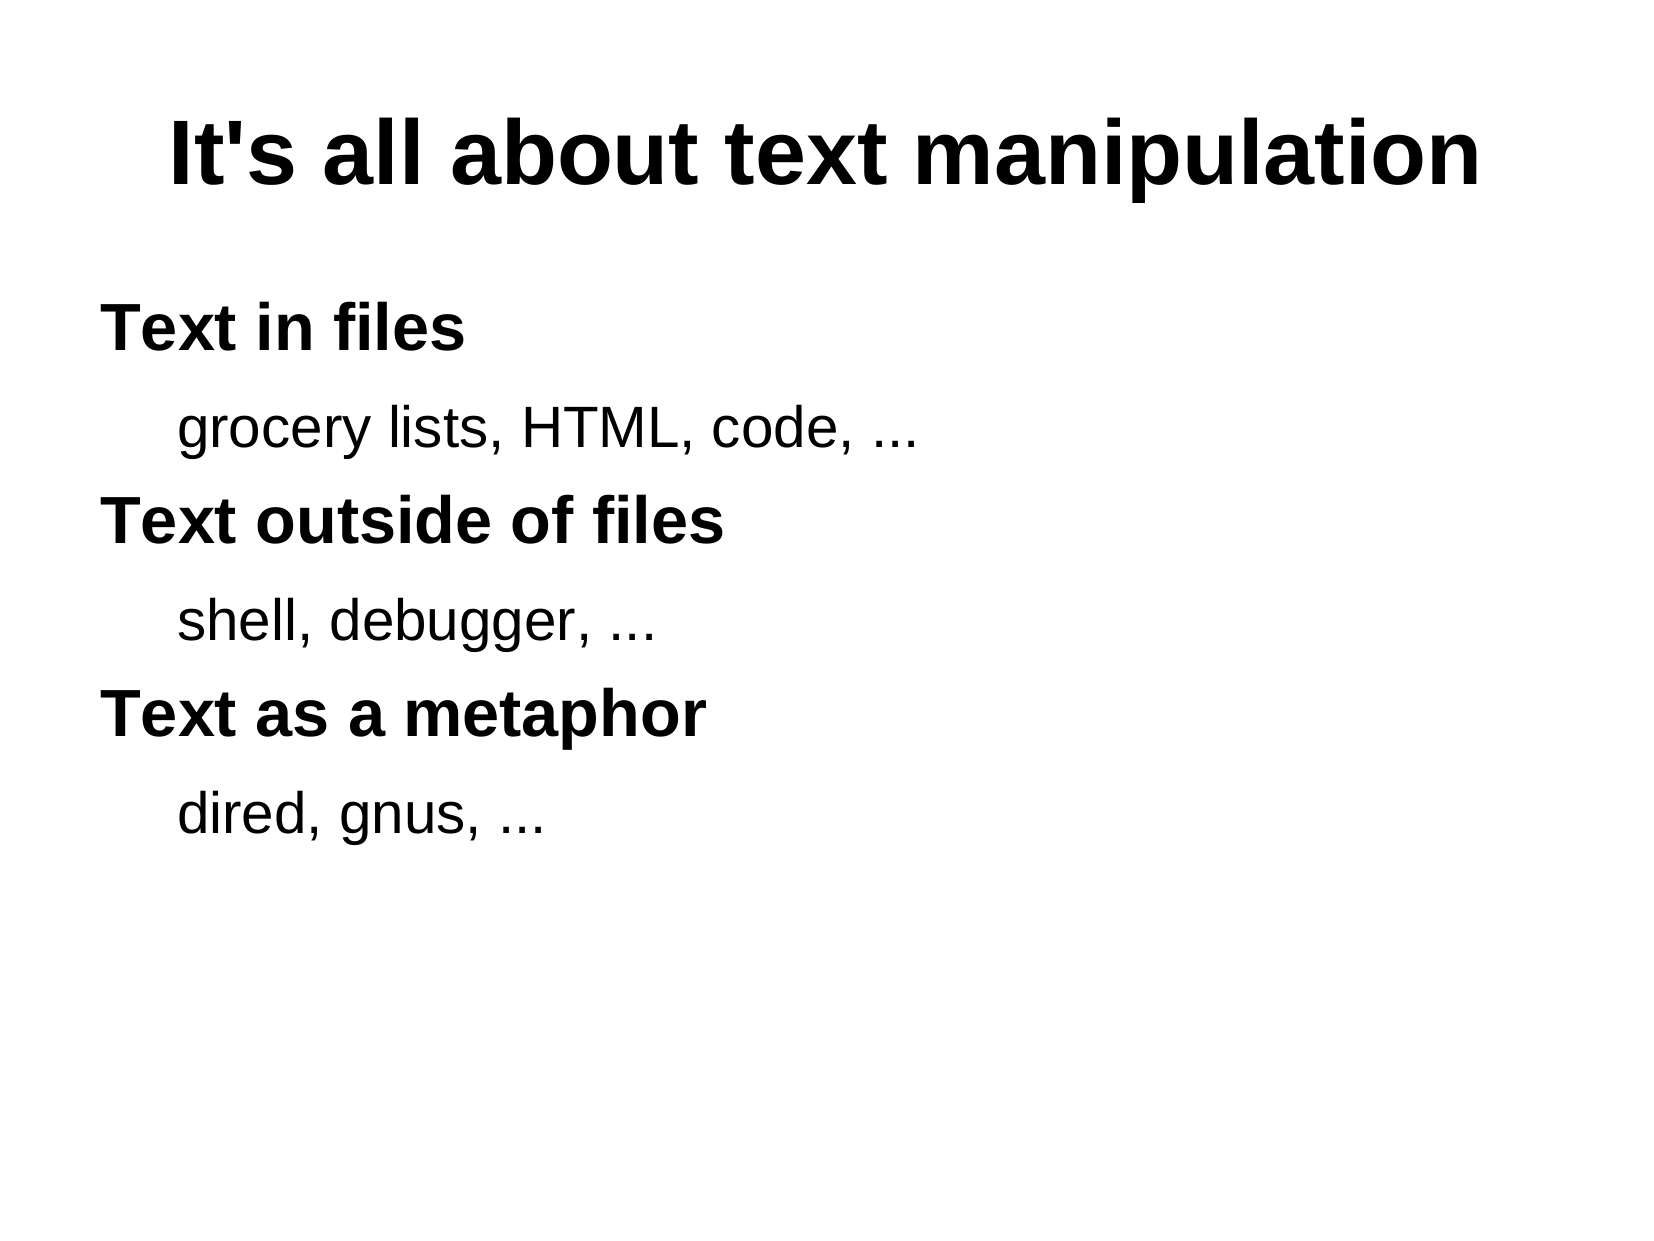

# It's all about text manipulation
Text in files
grocery lists, HTML, code, ...
Text outside of files
shell, debugger, ...
Text as a metaphor
dired, gnus, ...